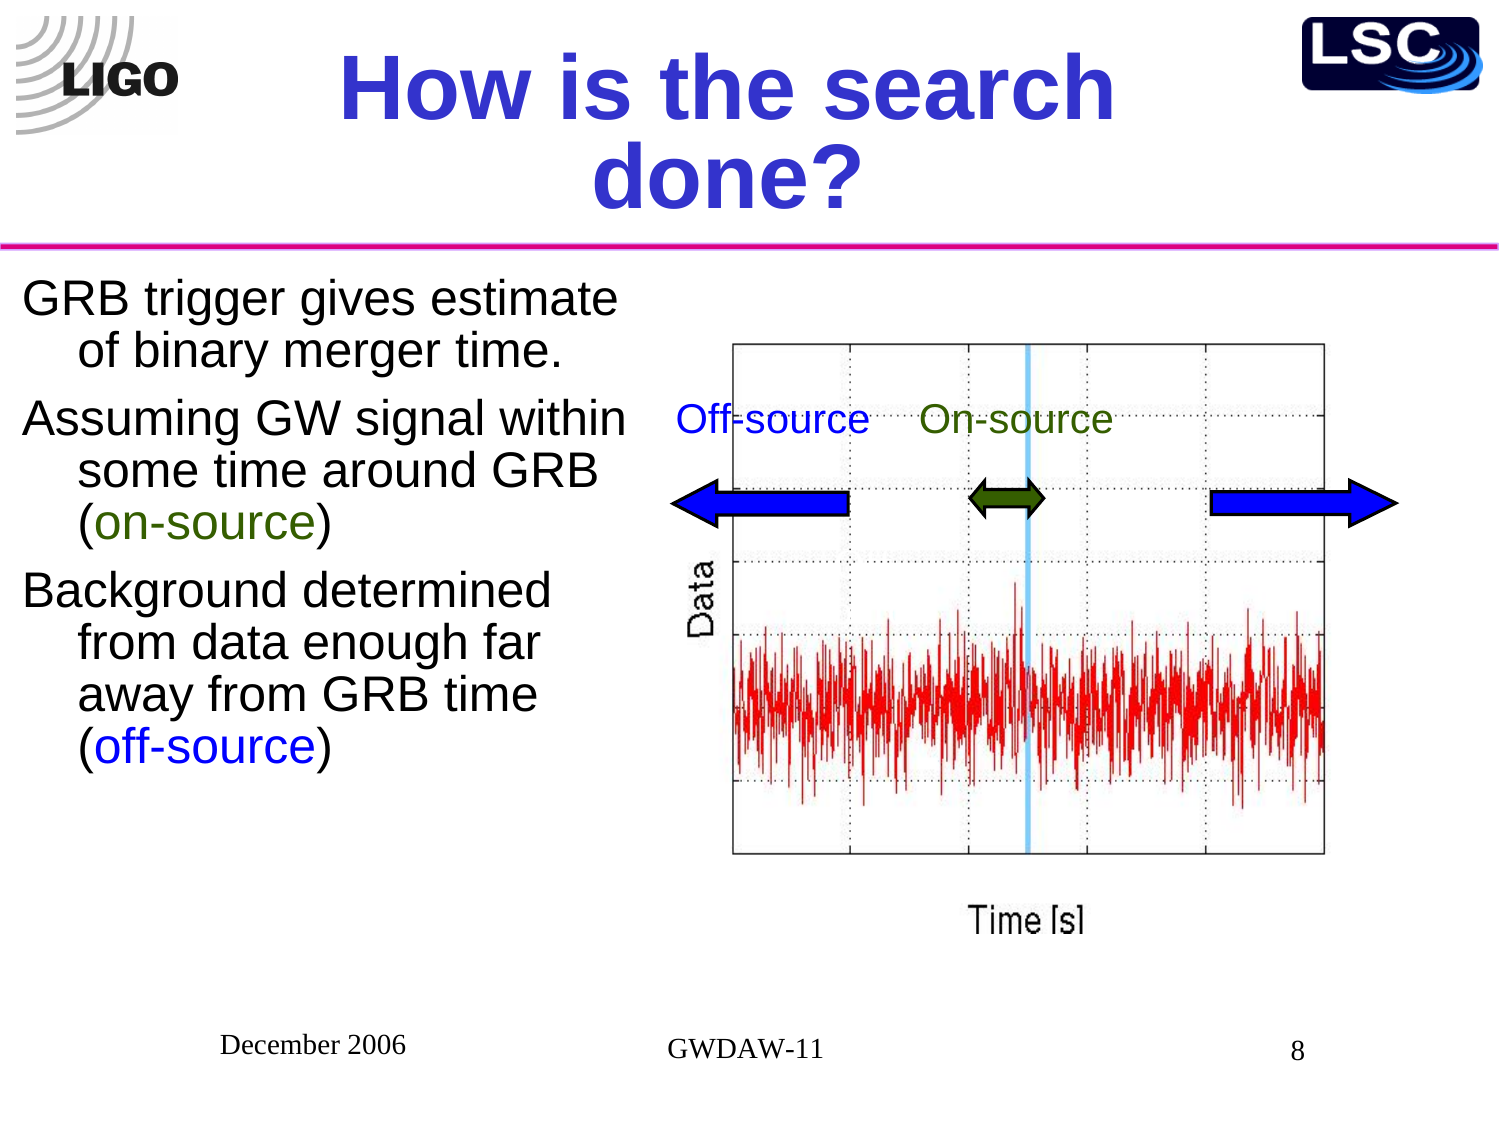

# How is the search done?
GRB trigger gives estimate of binary merger time.
Assuming GW signal within some time around GRB (on-source)
Background determined from data enough far away from GRB time (off-source)
On-source
Off-source
Off-source
December 2006
GWDAW-11
8